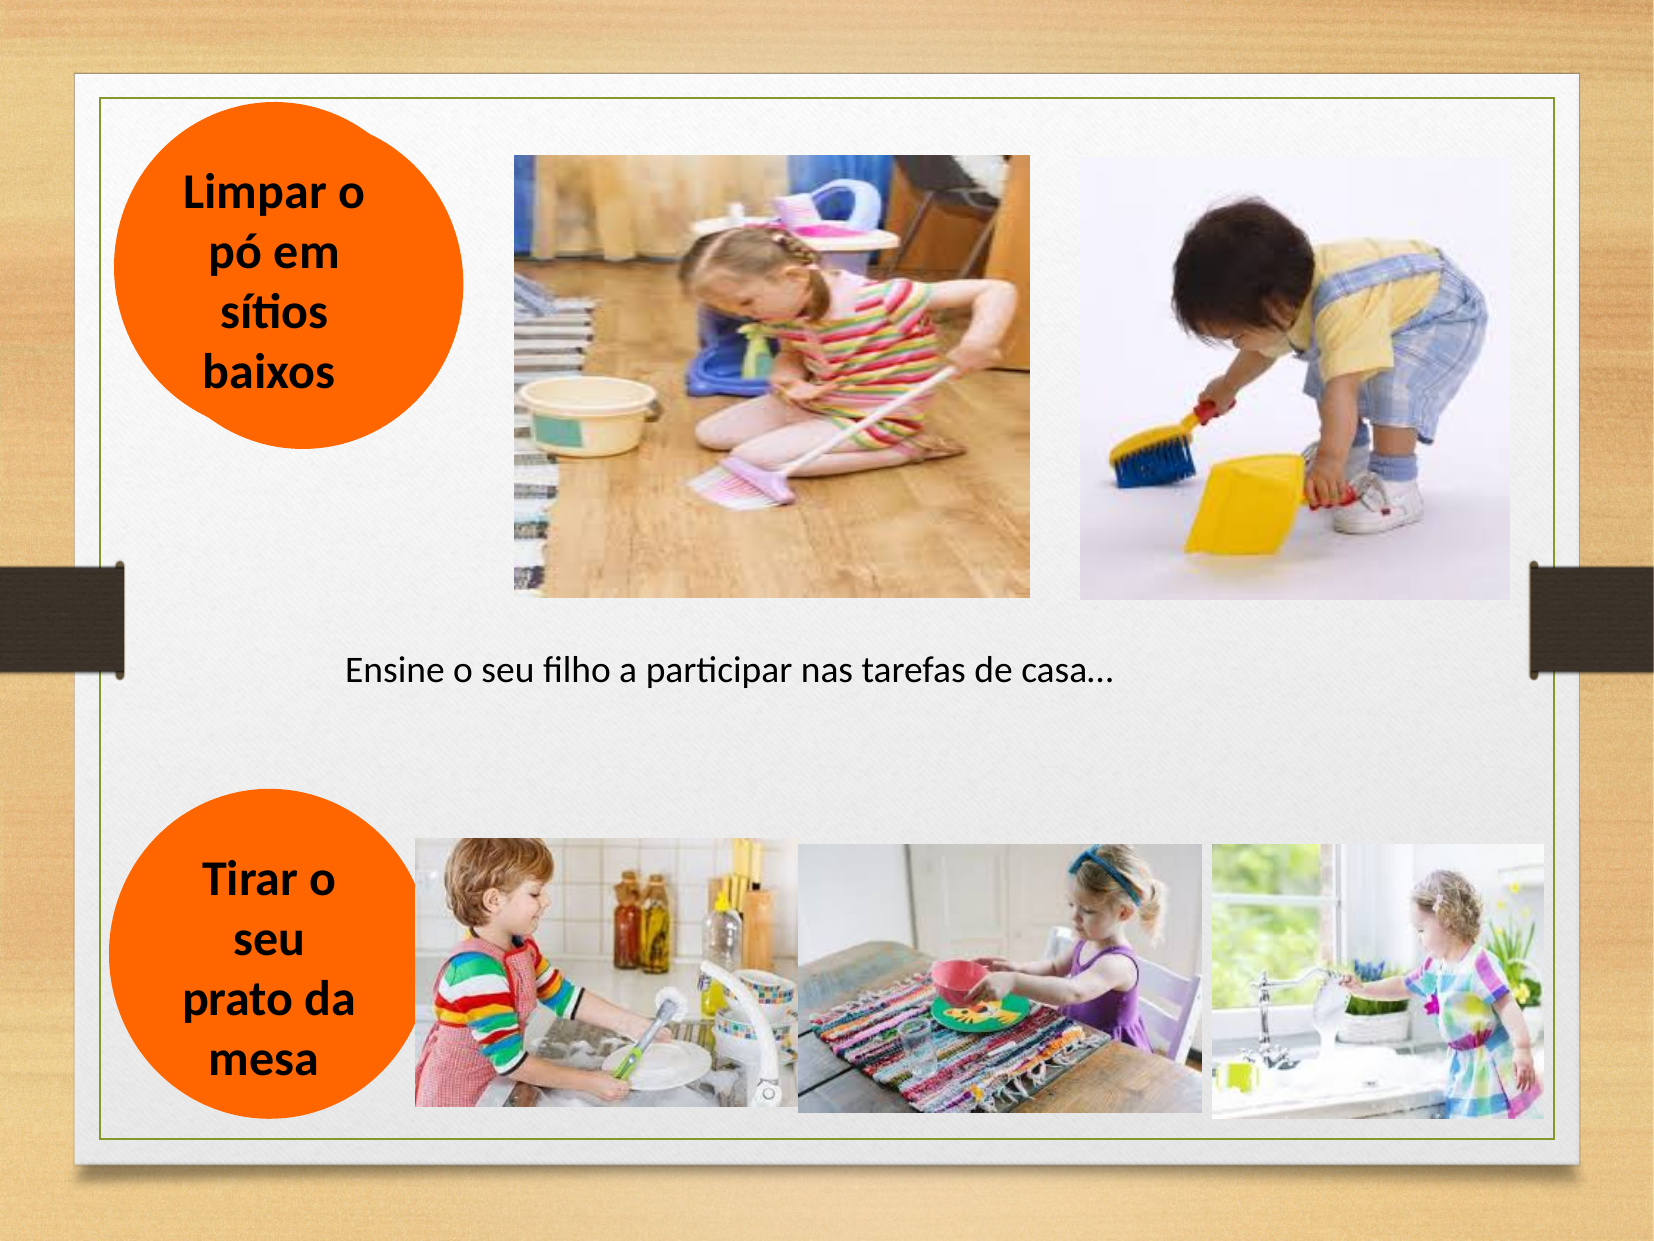

Limpar o pó em sítios baixos
Limpar o pó em sítios baixos
Ensine o seu filho a participar nas tarefas de casa…
Tirar o seu prato da mesa